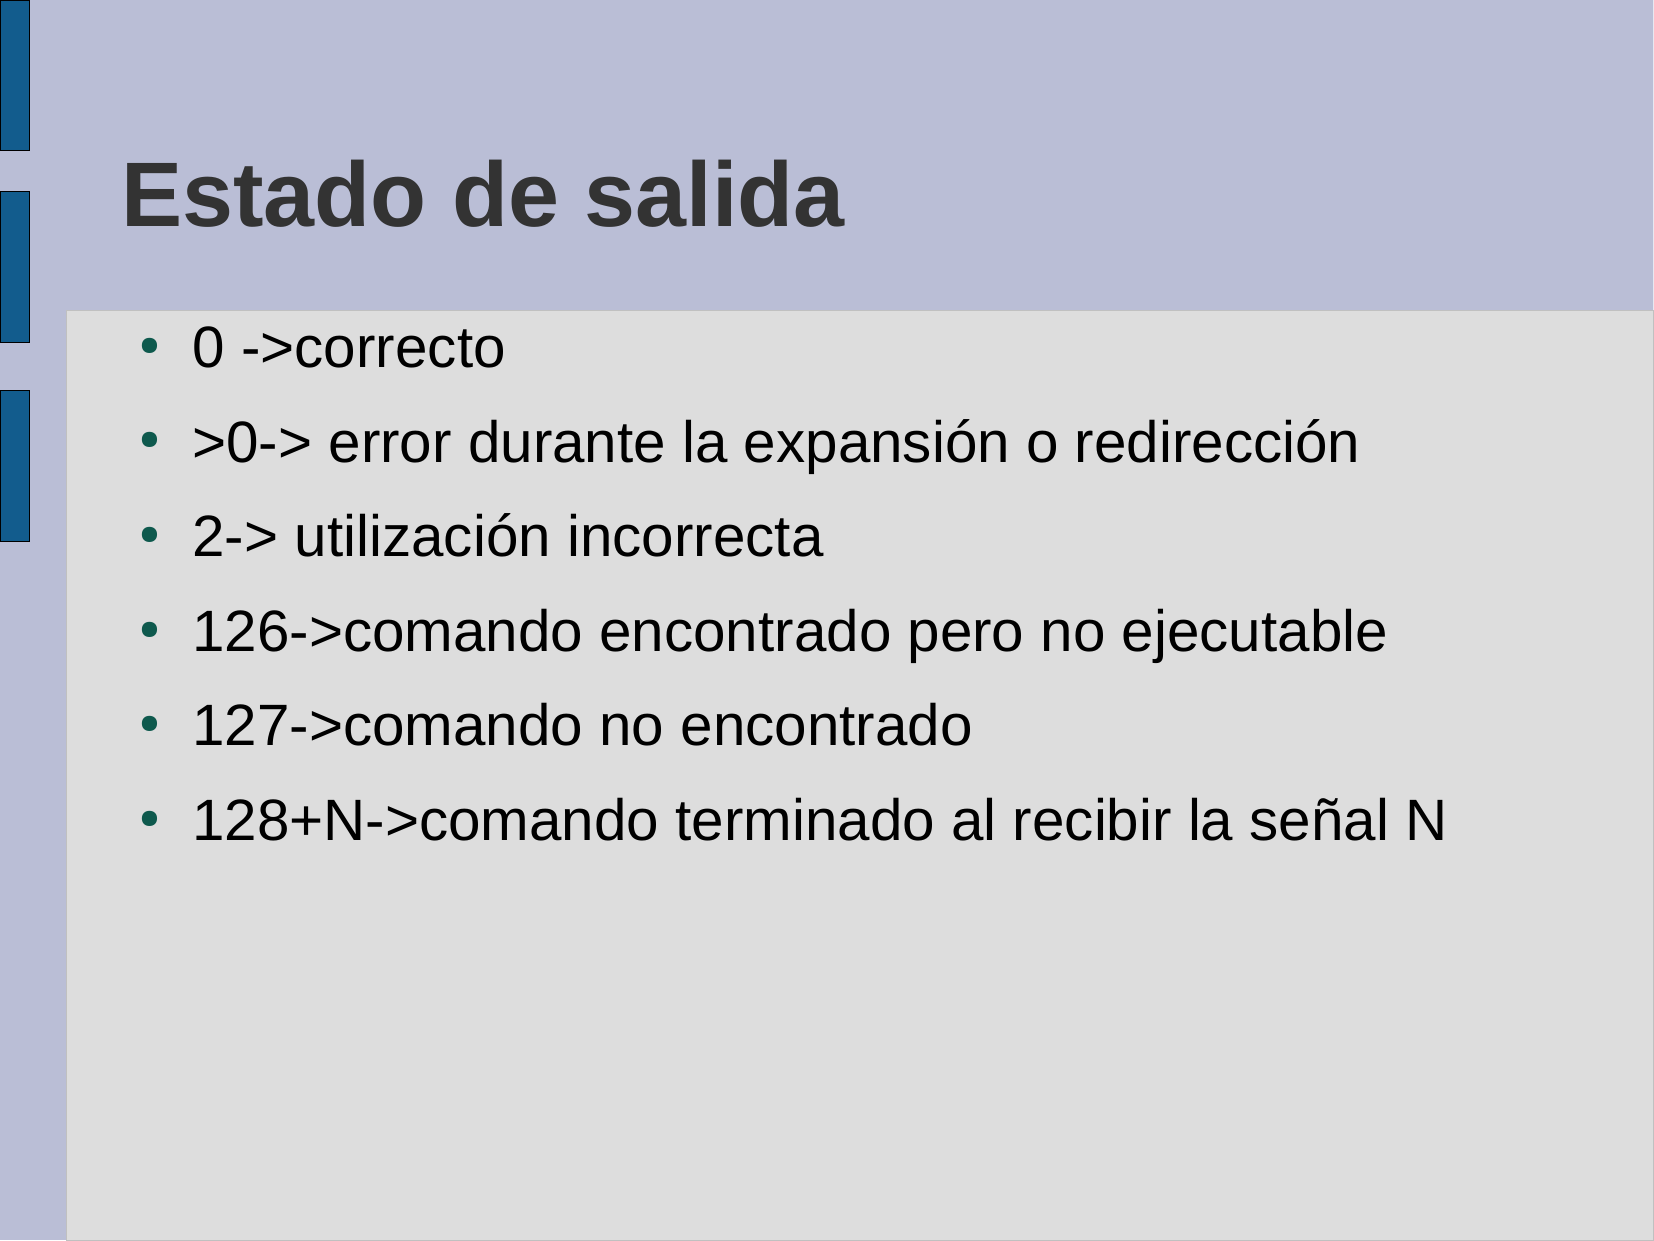

# Estado de salida
0 ->correcto
>0-> error durante la expansión o redirección
2-> utilización incorrecta
126->comando encontrado pero no ejecutable
127->comando no encontrado
128+N->comando terminado al recibir la señal N